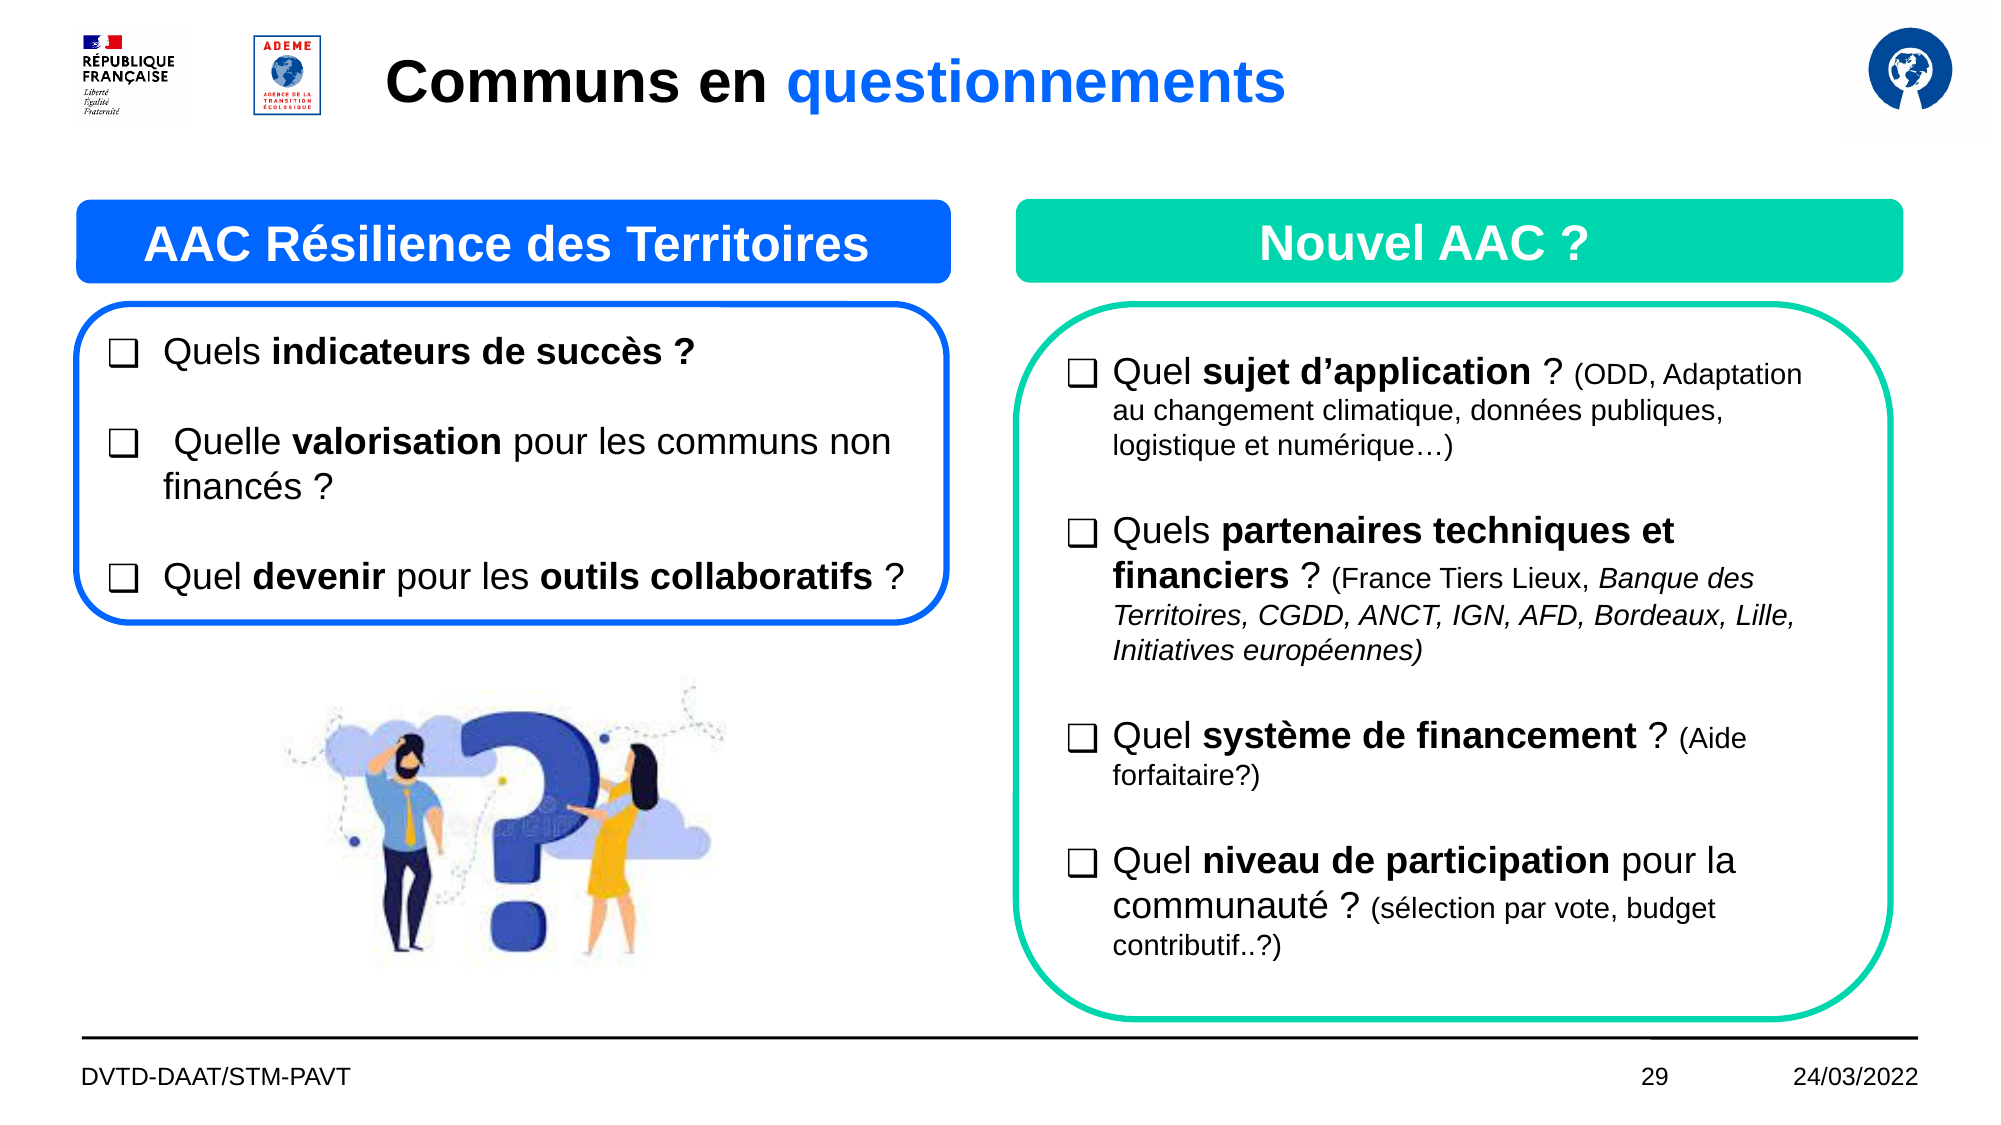

# Communs en questionnements
Nouvel AAC ?
AAC Résilience des Territoires
8
Quels indicateurs de succès ?
 Quelle valorisation pour les communs non financés ?
Quel devenir pour les outils collaboratifs ?
Quel sujet d’application ? (ODD, Adaptation au changement climatique, données publiques, logistique et numérique…)
Quels partenaires techniques et financiers ? (France Tiers Lieux, Banque des Territoires, CGDD, ANCT, IGN, AFD, Bordeaux, Lille, Initiatives européennes)
Quel système de financement ? (Aide forfaitaire?)
Quel niveau de participation pour la communauté ? (sélection par vote, budget contributif..?)
3
24
13
5
DVTD-DAAT/STM-PAVT
24/03/2022